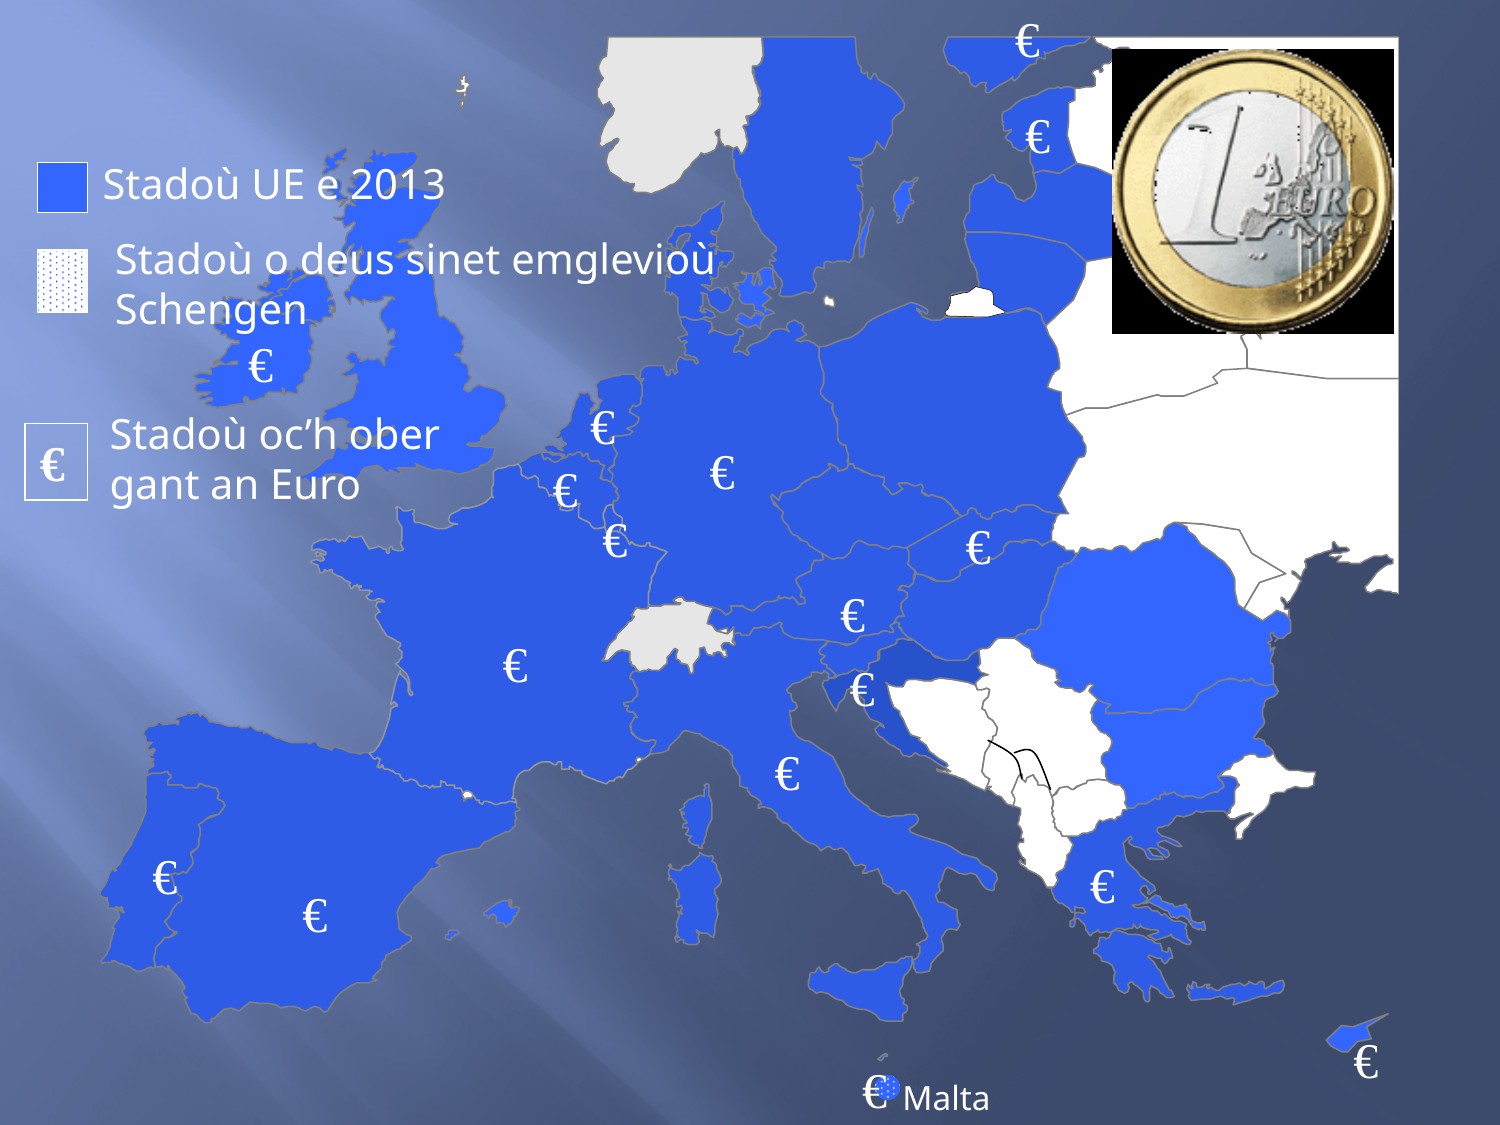

€
€
Stadoù UE e 2013
Stadoù o deus sinet emglevioù Schengen
€
€
Stadoù oc’h ober gant an Euro
€
€
€
€
€
€
€
€
€
€
€
€
€
€
Malta